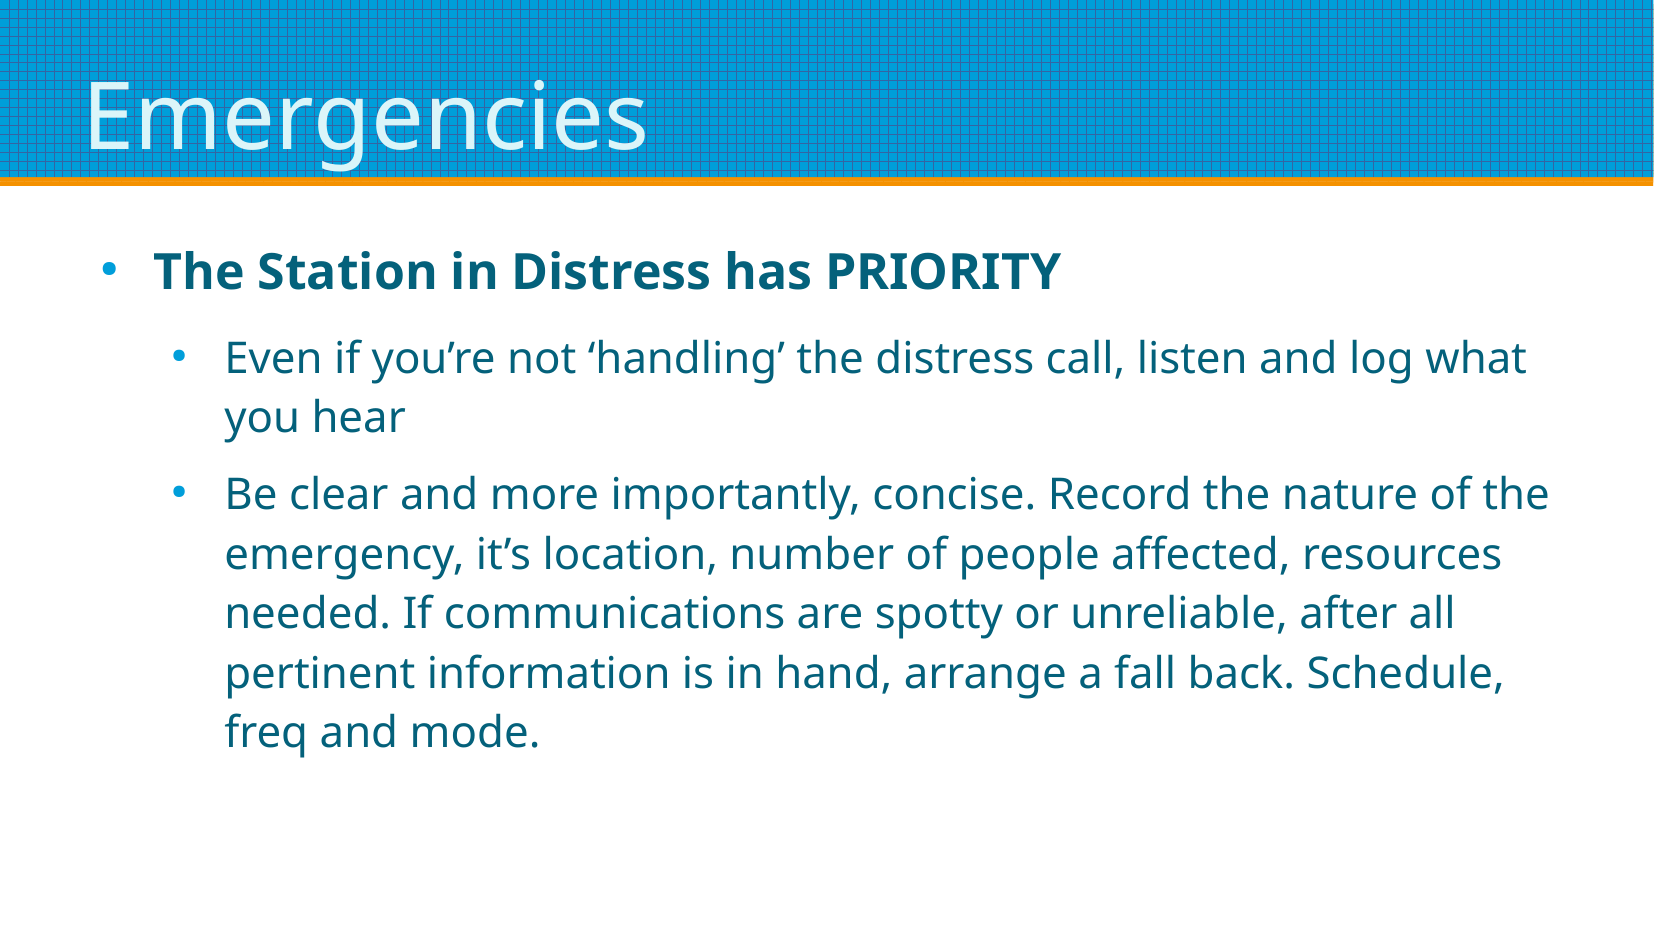

# Emergencies
The Station in Distress has PRIORITY
Even if you’re not ‘handling’ the distress call, listen and log what you hear
Be clear and more importantly, concise. Record the nature of the emergency, it’s location, number of people affected, resources needed. If communications are spotty or unreliable, after all pertinent information is in hand, arrange a fall back. Schedule, freq and mode.